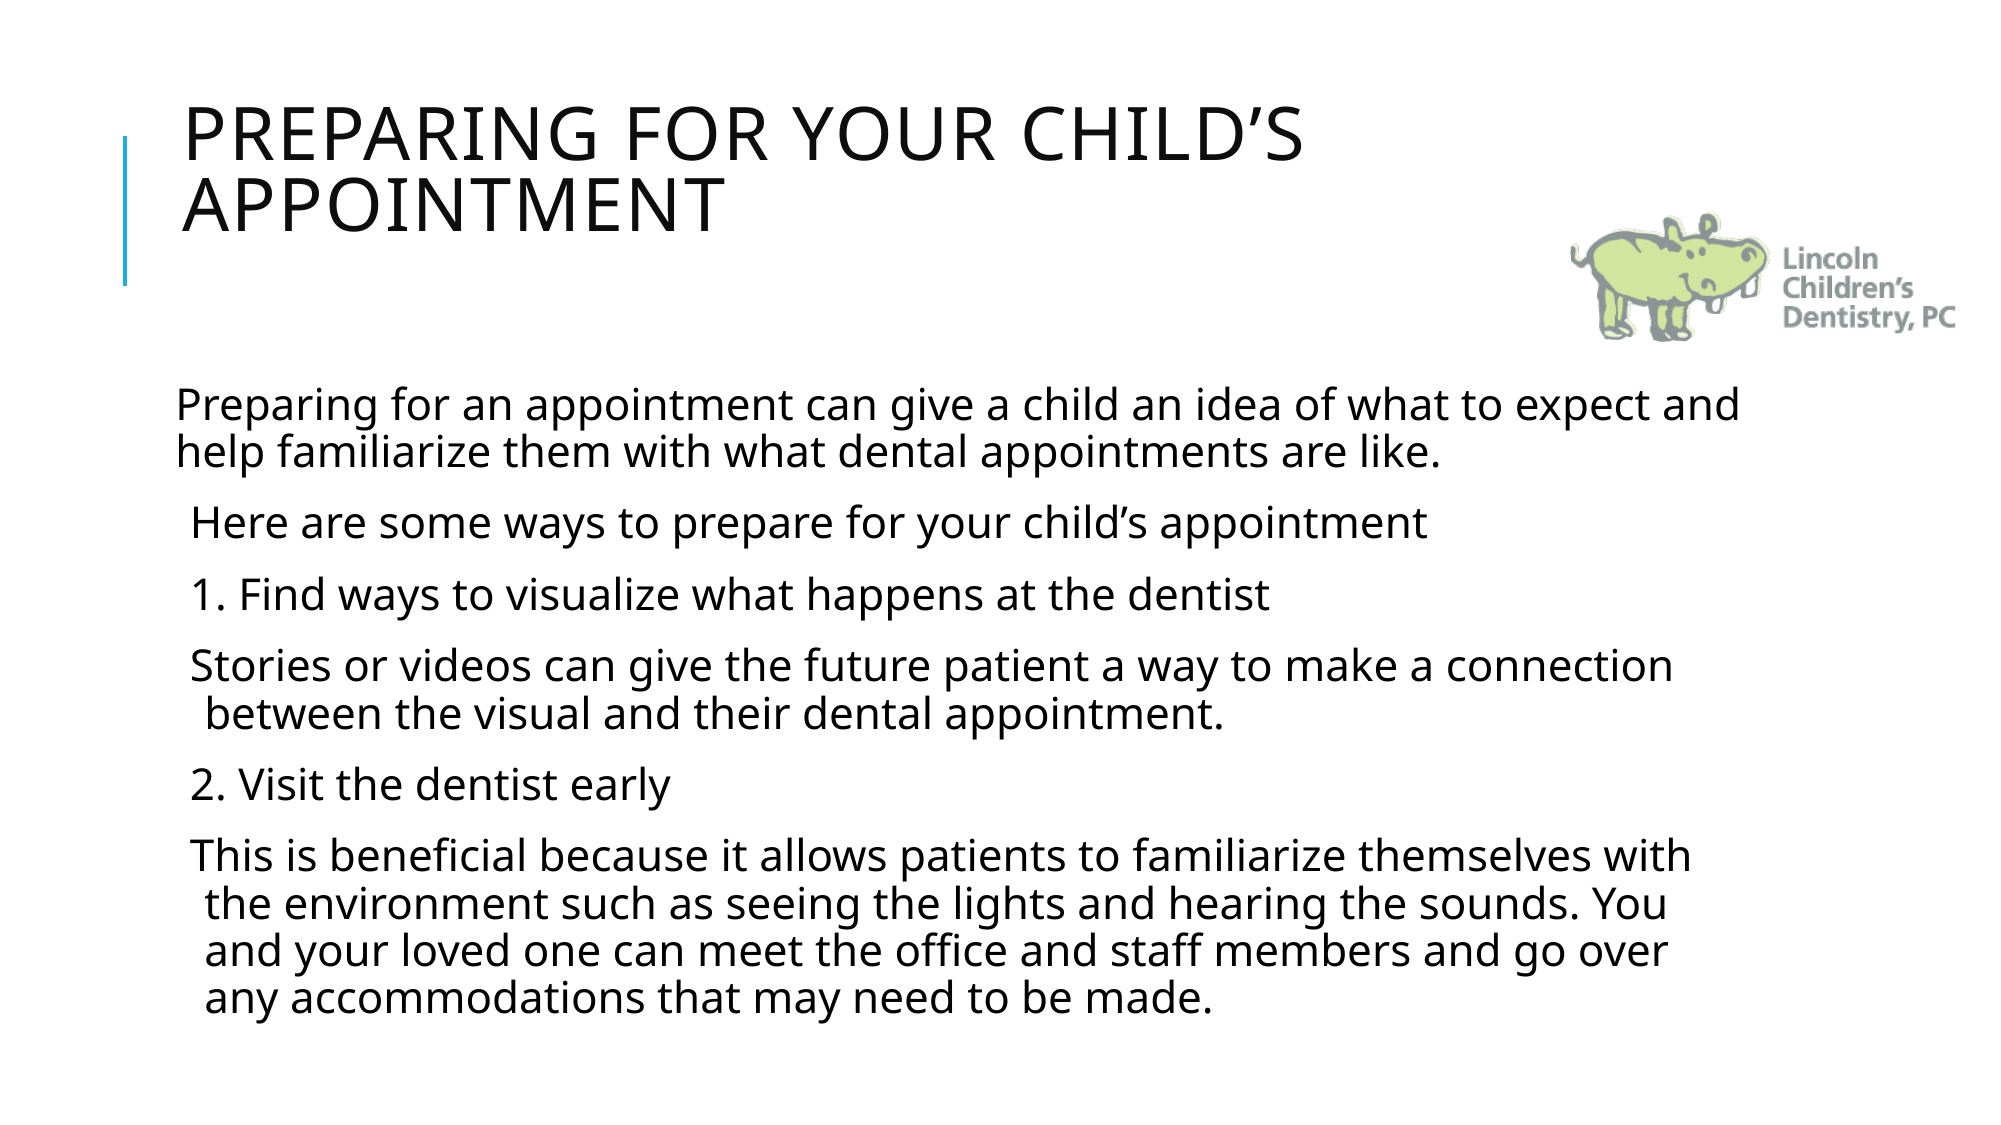

# Preparing for your child’s appointment
Preparing for an appointment can give a child an idea of what to expect and help familiarize them with what dental appointments are like.
Here are some ways to prepare for your child’s appointment
1. Find ways to visualize what happens at the dentist
Stories or videos can give the future patient a way to make a connection between the visual and their dental appointment.
2. Visit the dentist early
This is beneficial because it allows patients to familiarize themselves with the environment such as seeing the lights and hearing the sounds. You and your loved one can meet the office and staff members and go over any accommodations that may need to be made.